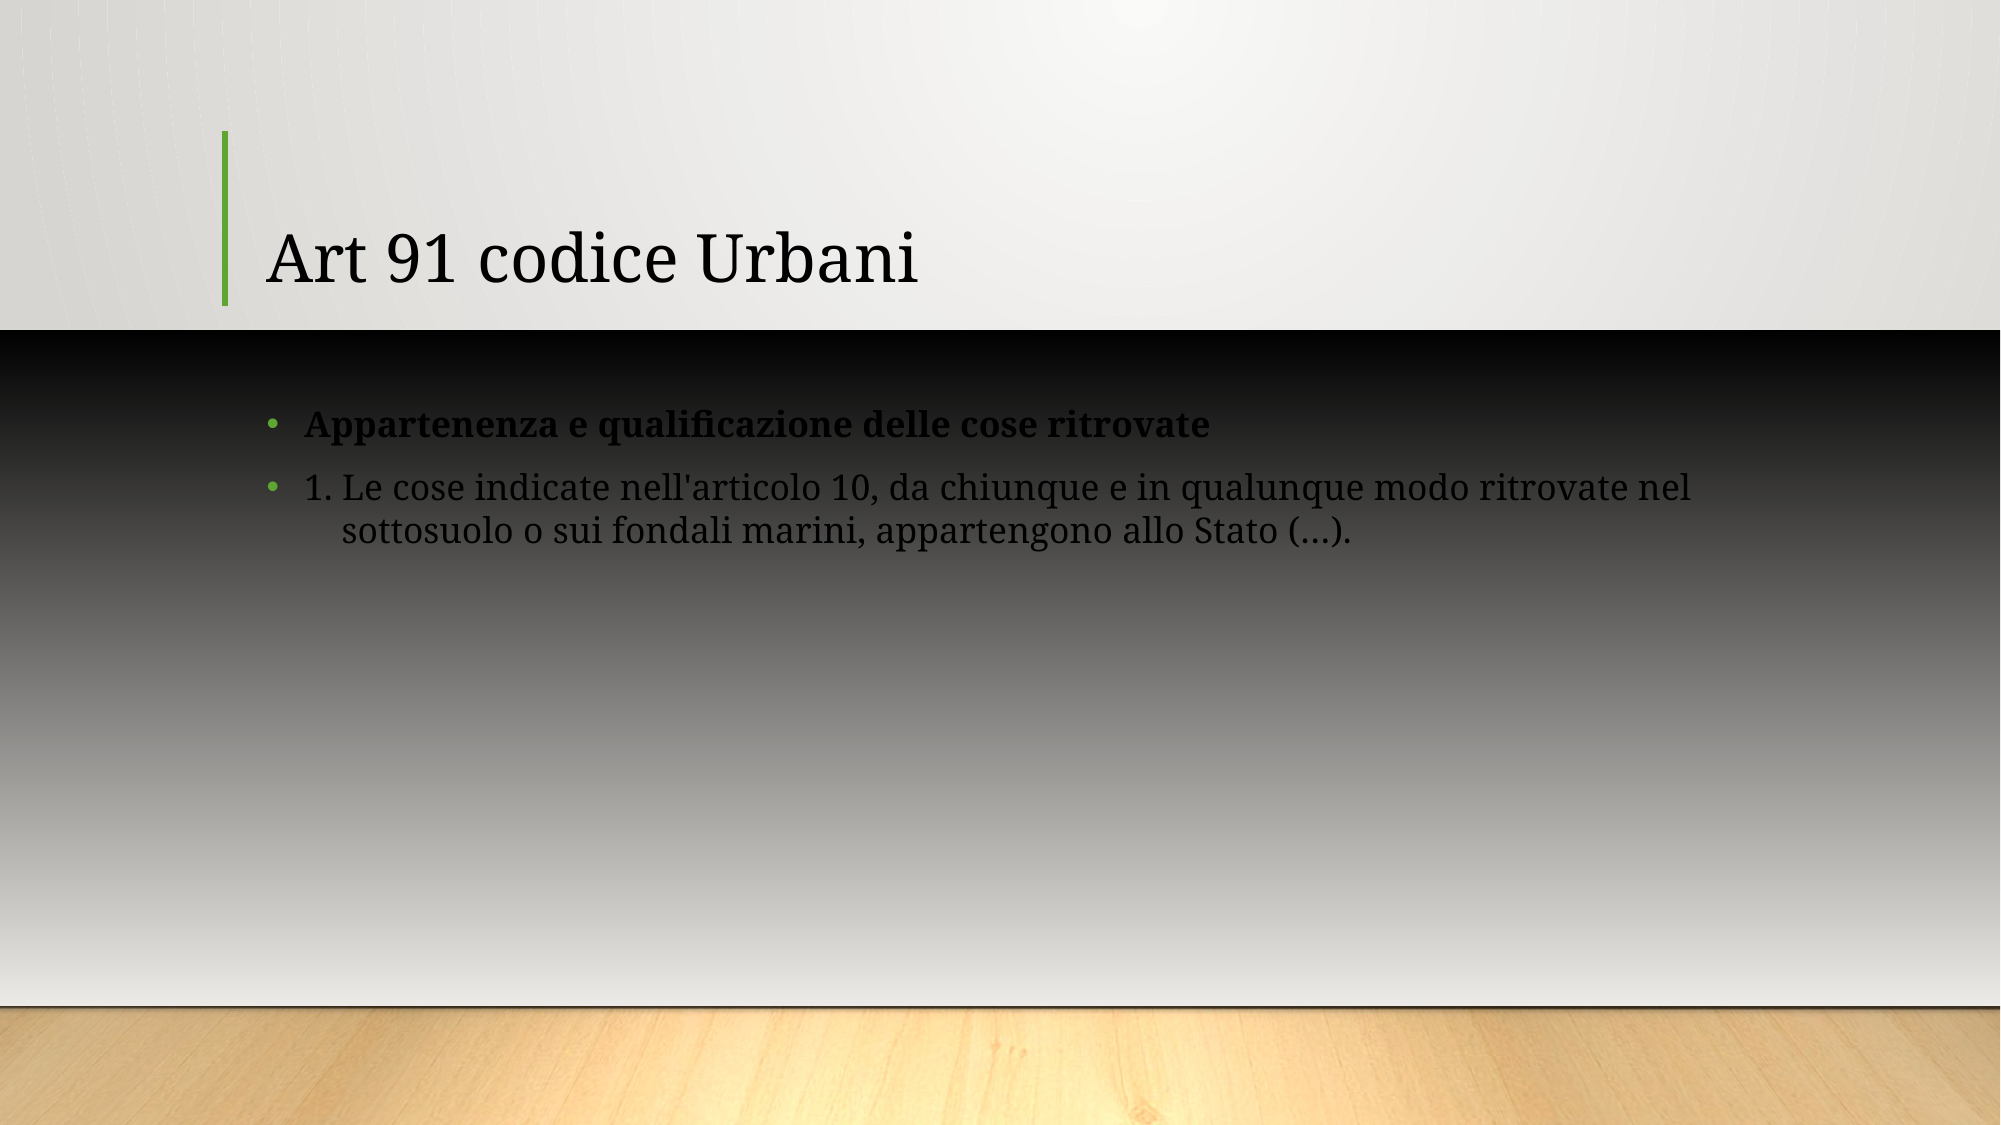

# Art 91 codice Urbani
Appartenenza e qualificazione delle cose ritrovate
1. Le cose indicate nell'articolo 10, da chiunque e in qualunque modo ritrovate nel sottosuolo o sui fondali marini, appartengono allo Stato (…).